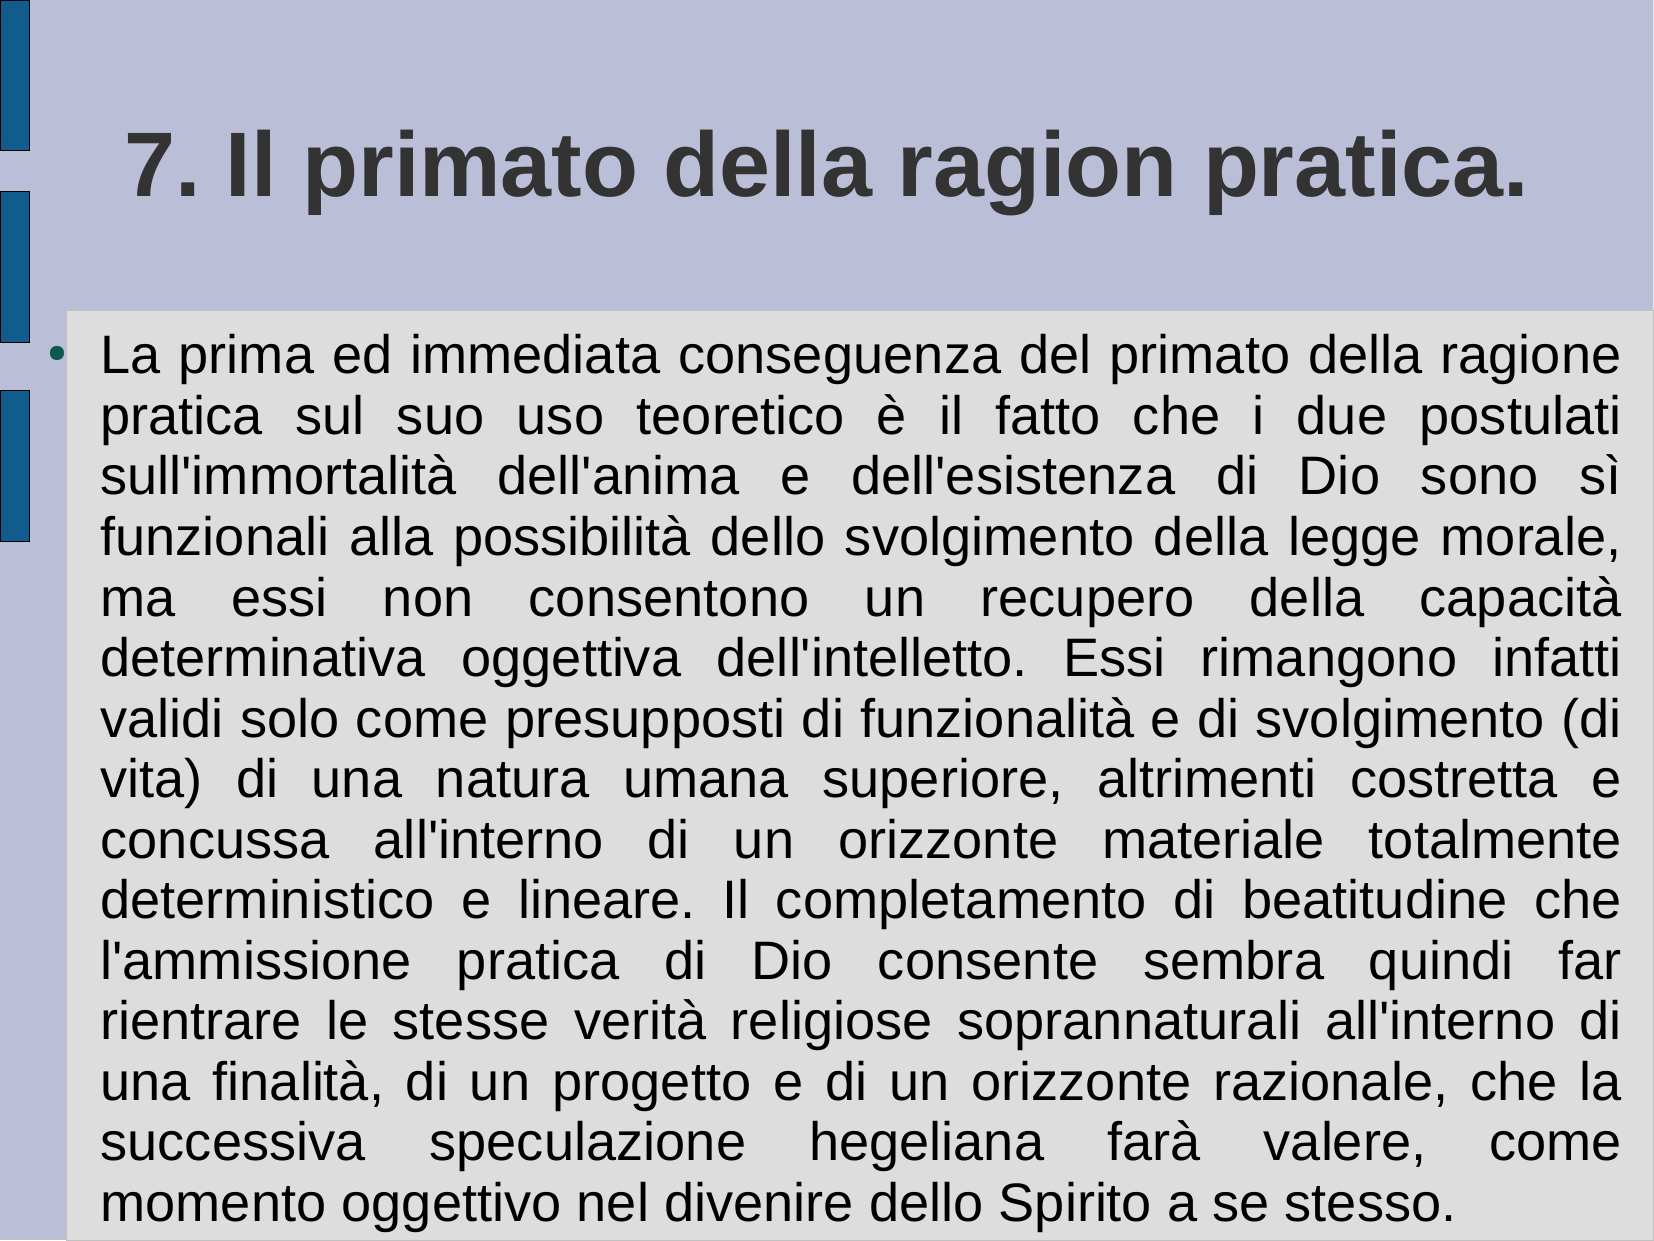

# 7. Il primato della ragion pratica.
La prima ed immediata conseguenza del primato della ragione pratica sul suo uso teoretico è il fatto che i due postulati sull'immortalità dell'anima e dell'esistenza di Dio sono sì funzionali alla possibilità dello svolgimento della legge morale, ma essi non consentono un recupero della capacità determinativa oggettiva dell'intelletto. Essi rimangono infatti validi solo come presupposti di funzionalità e di svolgimento (di vita) di una natura umana superiore, altrimenti costretta e concussa all'interno di un orizzonte materiale totalmente deterministico e lineare. Il completamento di beatitudine che l'ammissione pratica di Dio consente sembra quindi far rientrare le stesse verità religiose soprannaturali all'interno di una finalità, di un progetto e di un orizzonte razionale, che la successiva speculazione hegeliana farà valere, come momento oggettivo nel divenire dello Spirito a se stesso.